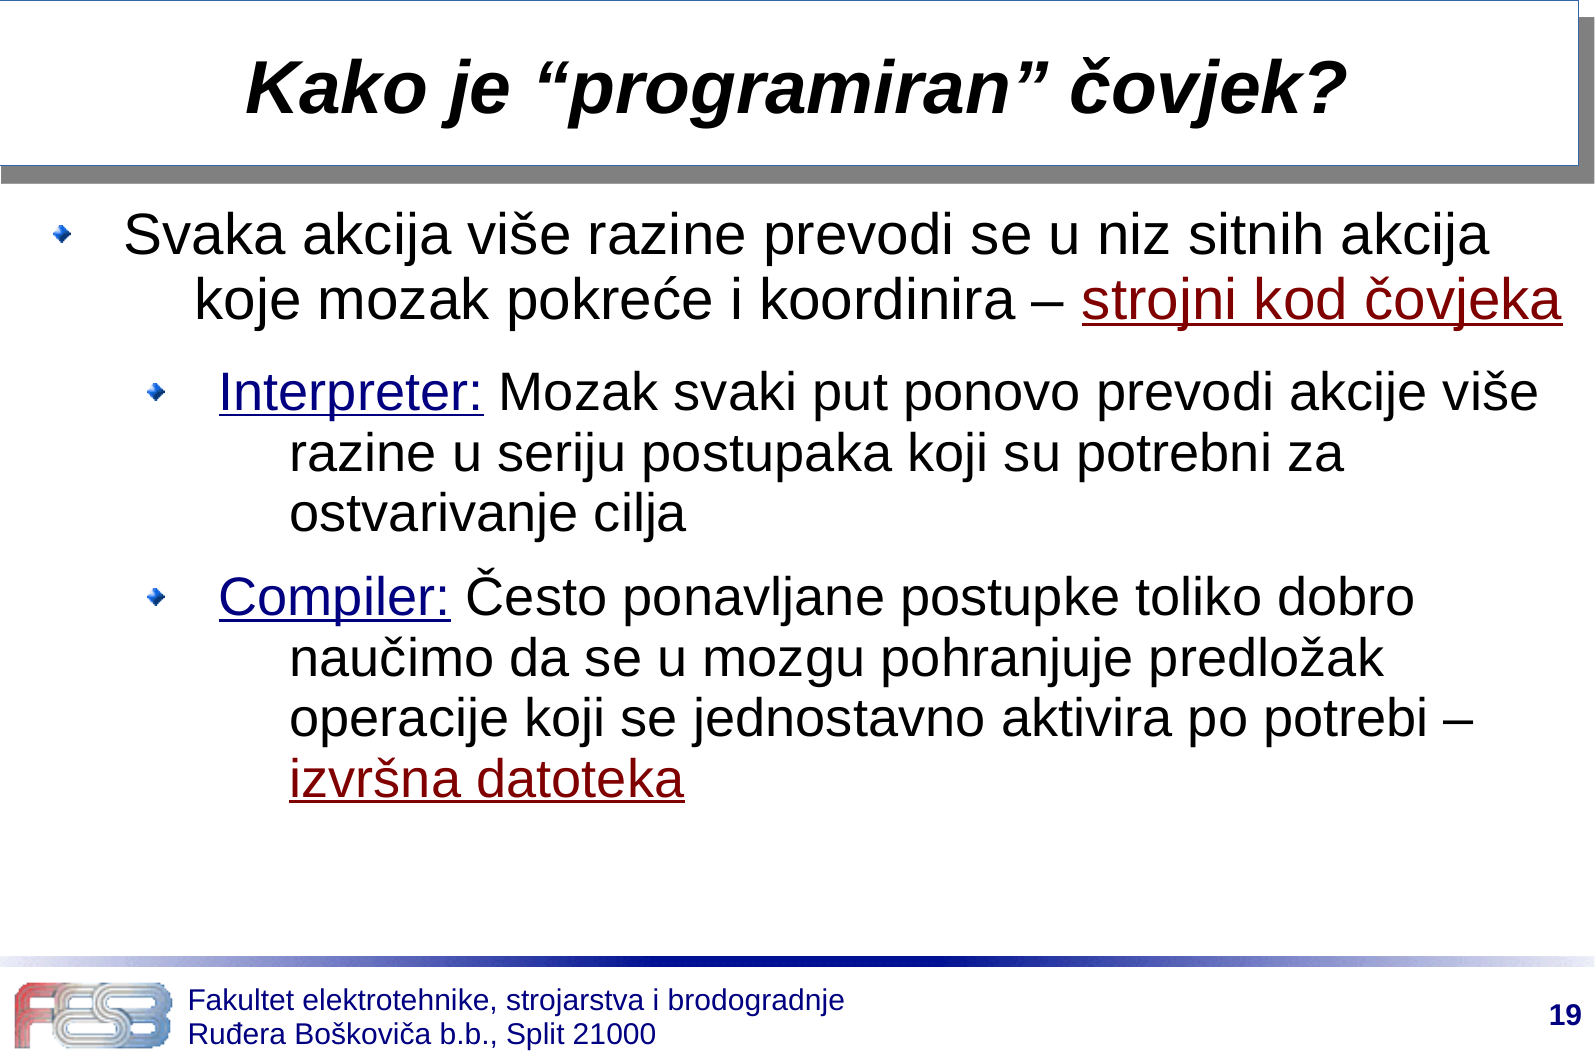

# Kako je “programiran” čovjek?
Svaka akcija više razine prevodi se u niz sitnih akcija koje mozak pokreće i koordinira – strojni kod čovjeka
Interpreter: Mozak svaki put ponovo prevodi akcije više razine u seriju postupaka koji su potrebni za ostvarivanje cilja
Compiler: Često ponavljane postupke toliko dobro naučimo da se u mozgu pohranjuje predložak operacije koji se jednostavno aktivira po potrebi – izvršna datoteka